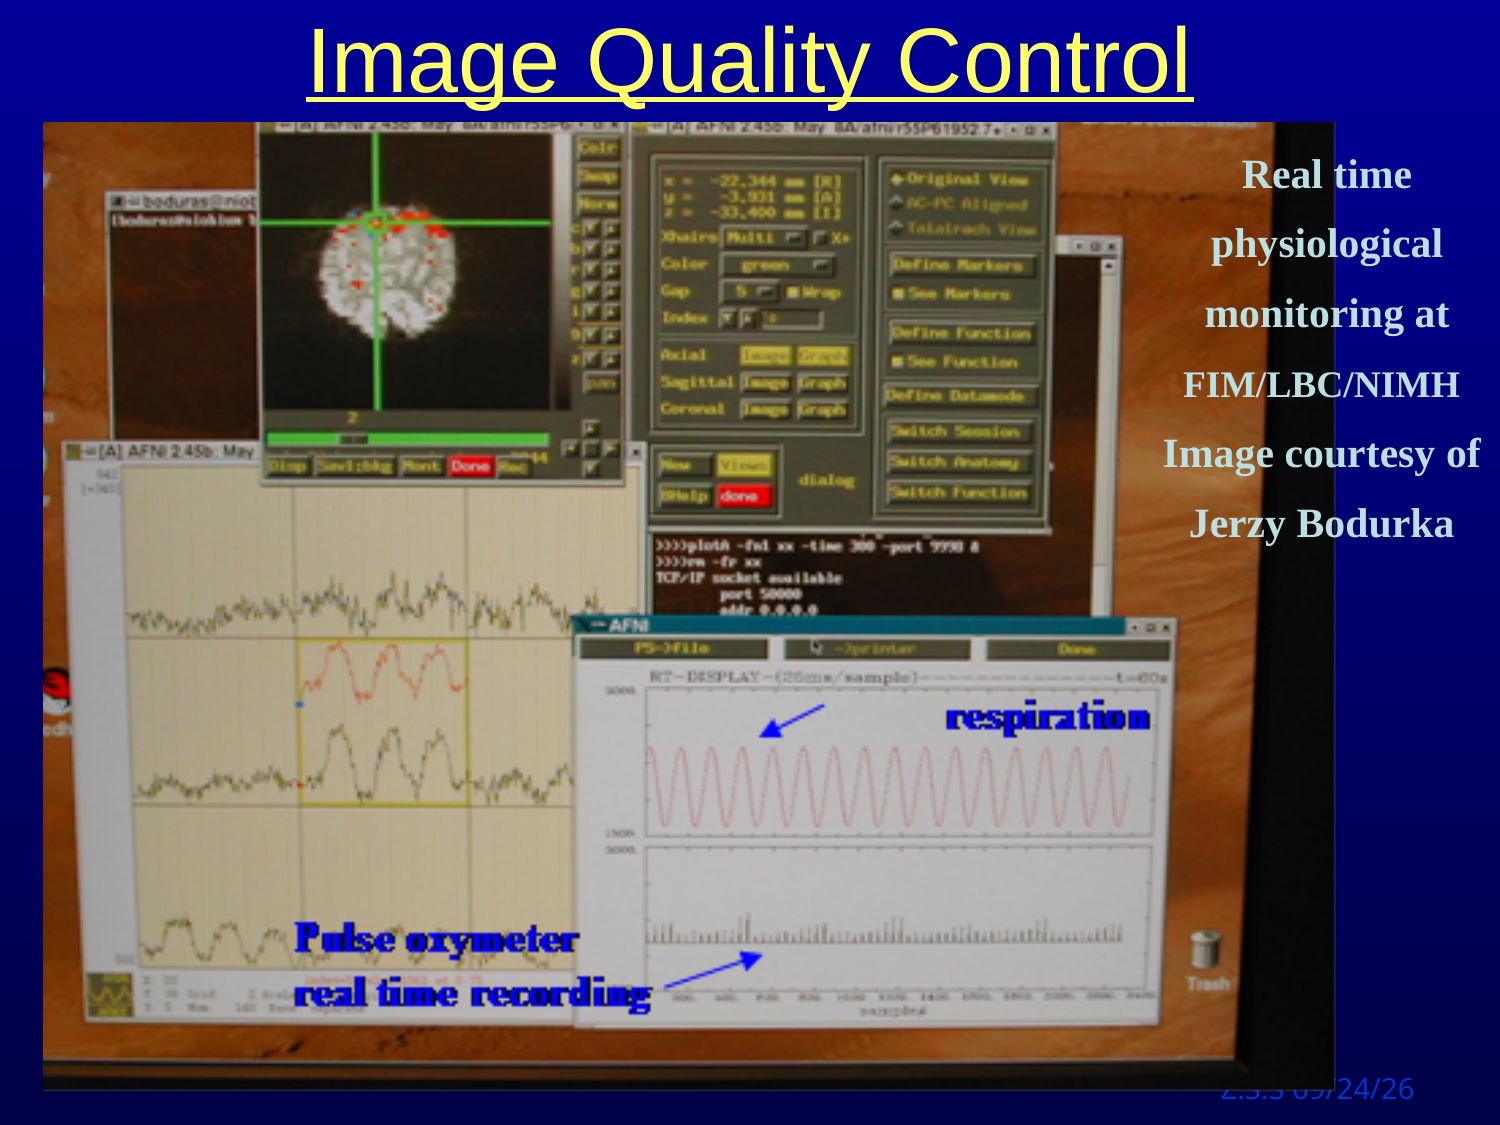

# Image Quality Control
Real time physiological monitoring at FIM/LBC/NIMH
Image courtesy of
Jerzy Bodurka